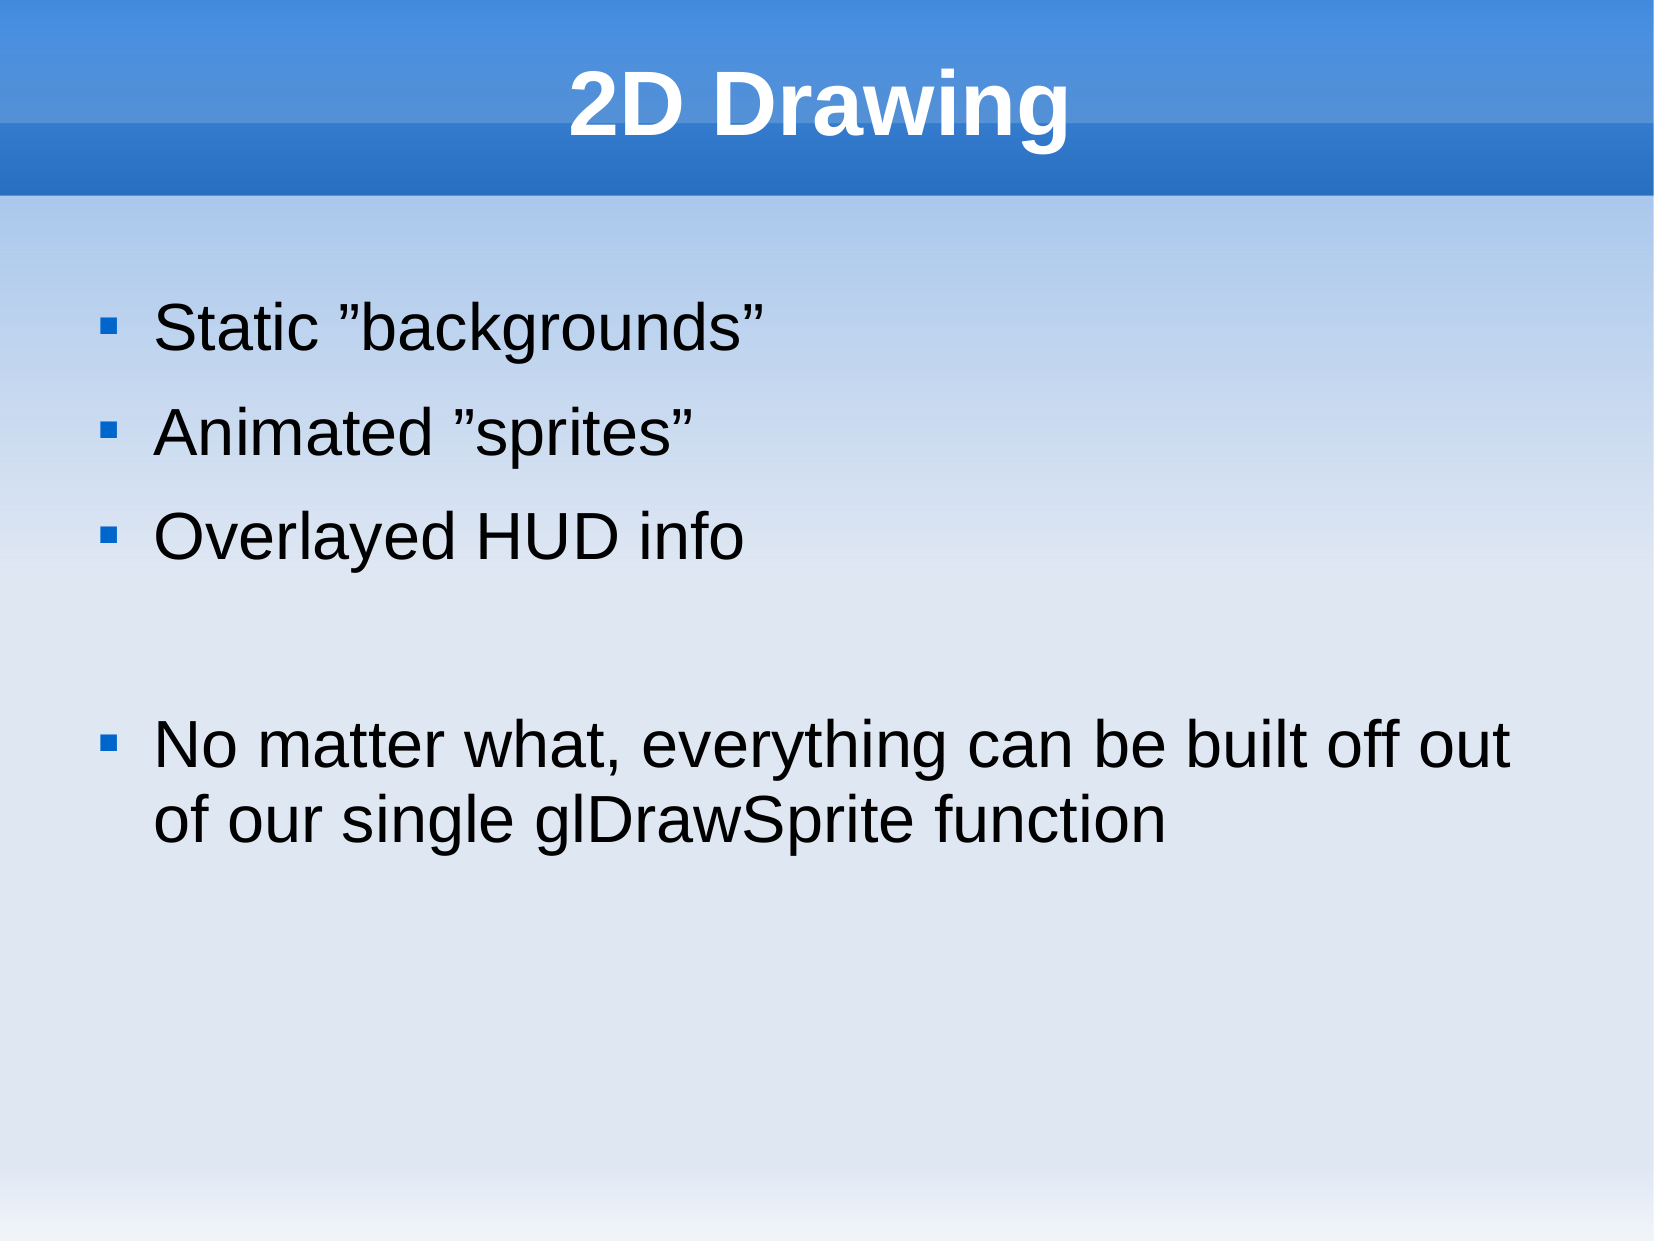

# 2D Drawing
Static ”backgrounds”
Animated ”sprites”
Overlayed HUD info
No matter what, everything can be built off out of our single glDrawSprite function